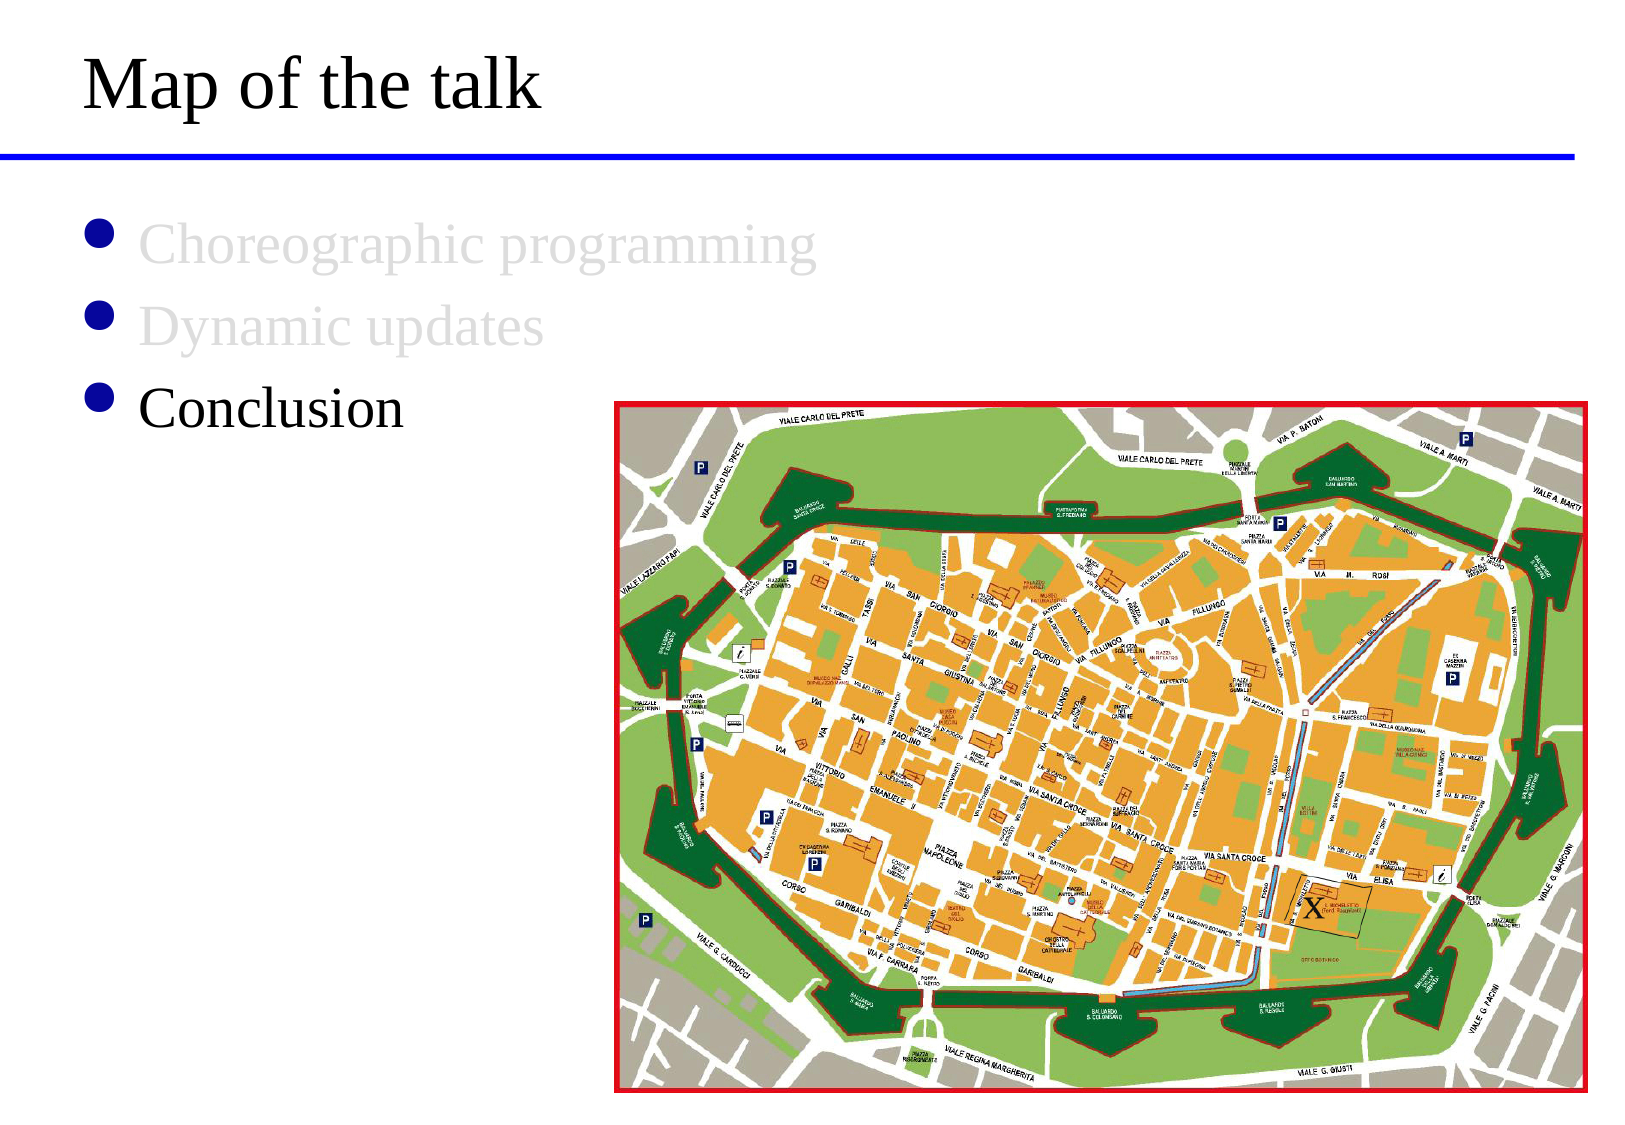

# Map of the talk
Choreographic programming
Dynamic updates
Conclusion